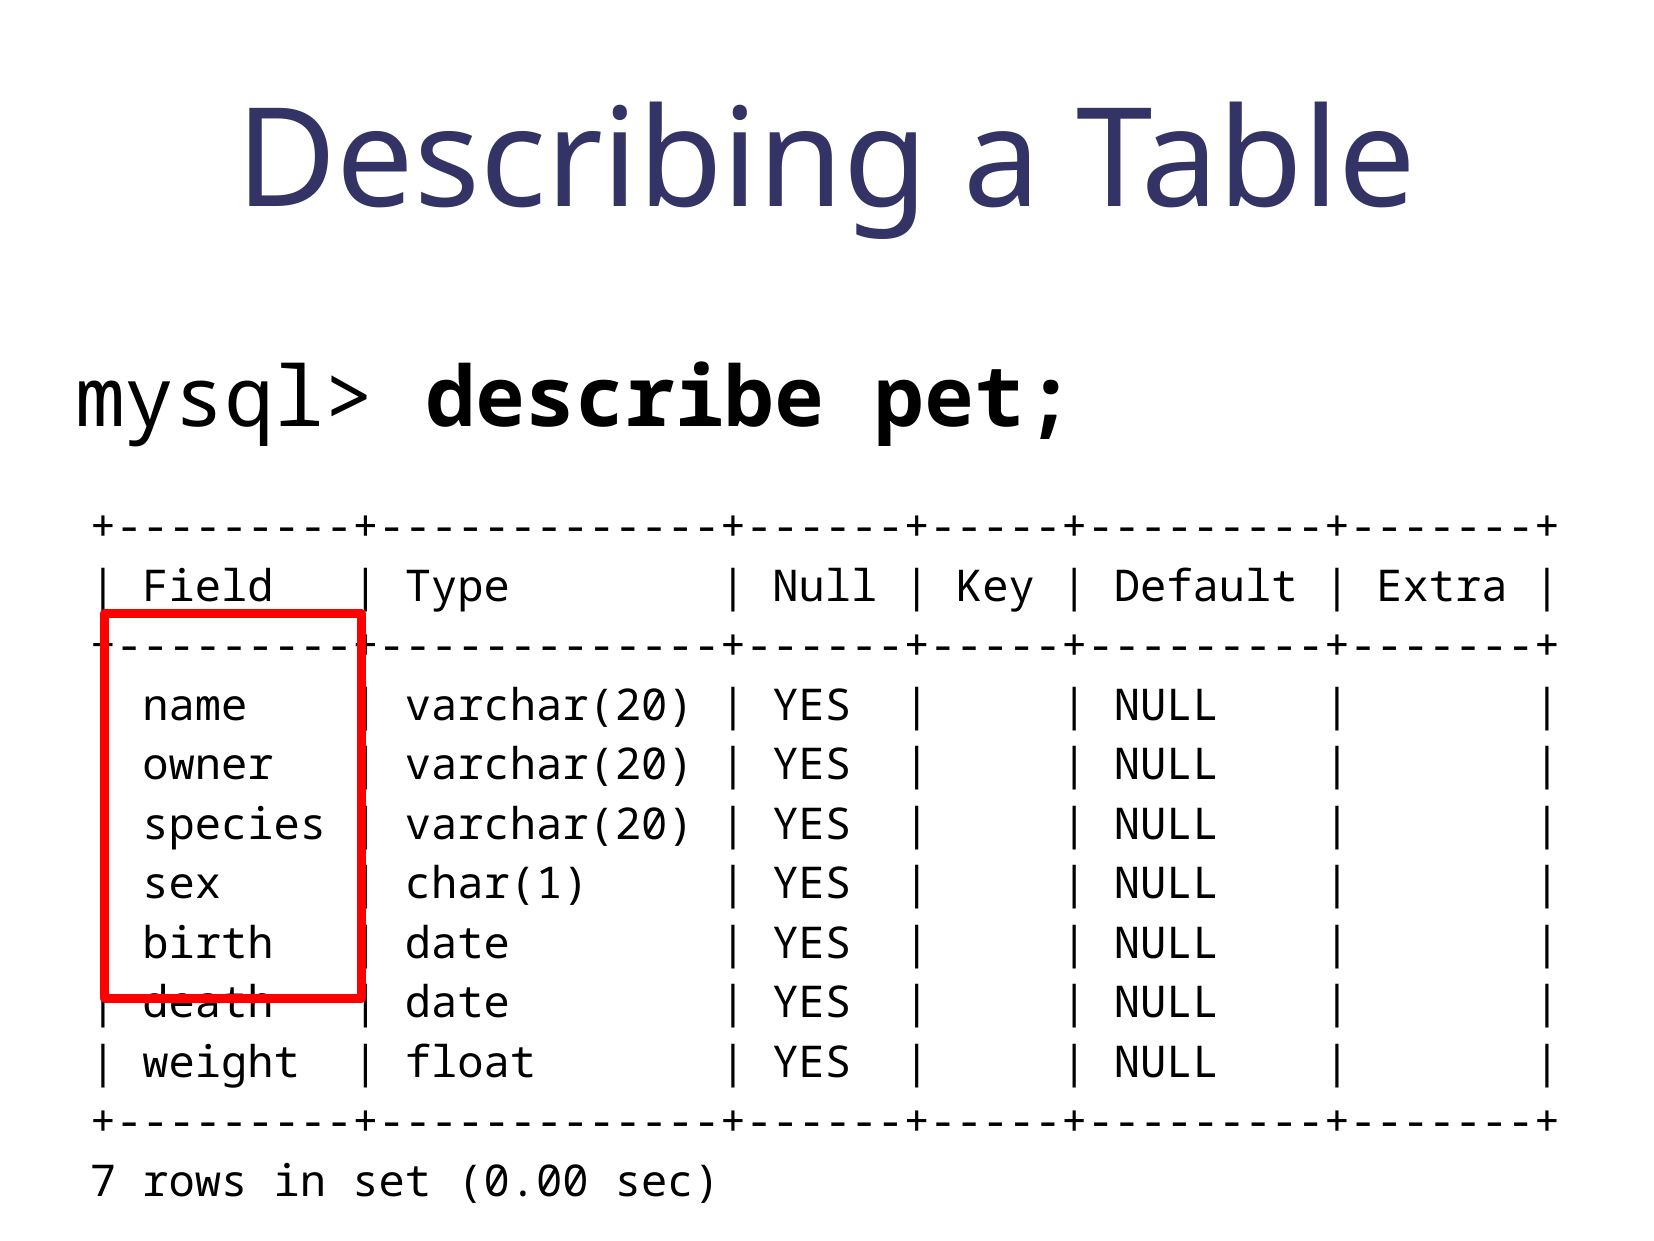

# Describing a Table
mysql> describe pet;
+---------+-------------+------+-----+---------+-------+
| Field | Type | Null | Key | Default | Extra |
+---------+-------------+------+-----+---------+-------+
| name | varchar(20) | YES | | NULL | |
| owner | varchar(20) | YES | | NULL | |
| species | varchar(20) | YES | | NULL | |
| sex | char(1) | YES | | NULL | |
| birth | date | YES | | NULL | |
| death | date | YES | | NULL | |
| weight | float | YES | | NULL | |
+---------+-------------+------+-----+---------+-------+
7 rows in set (0.00 sec)